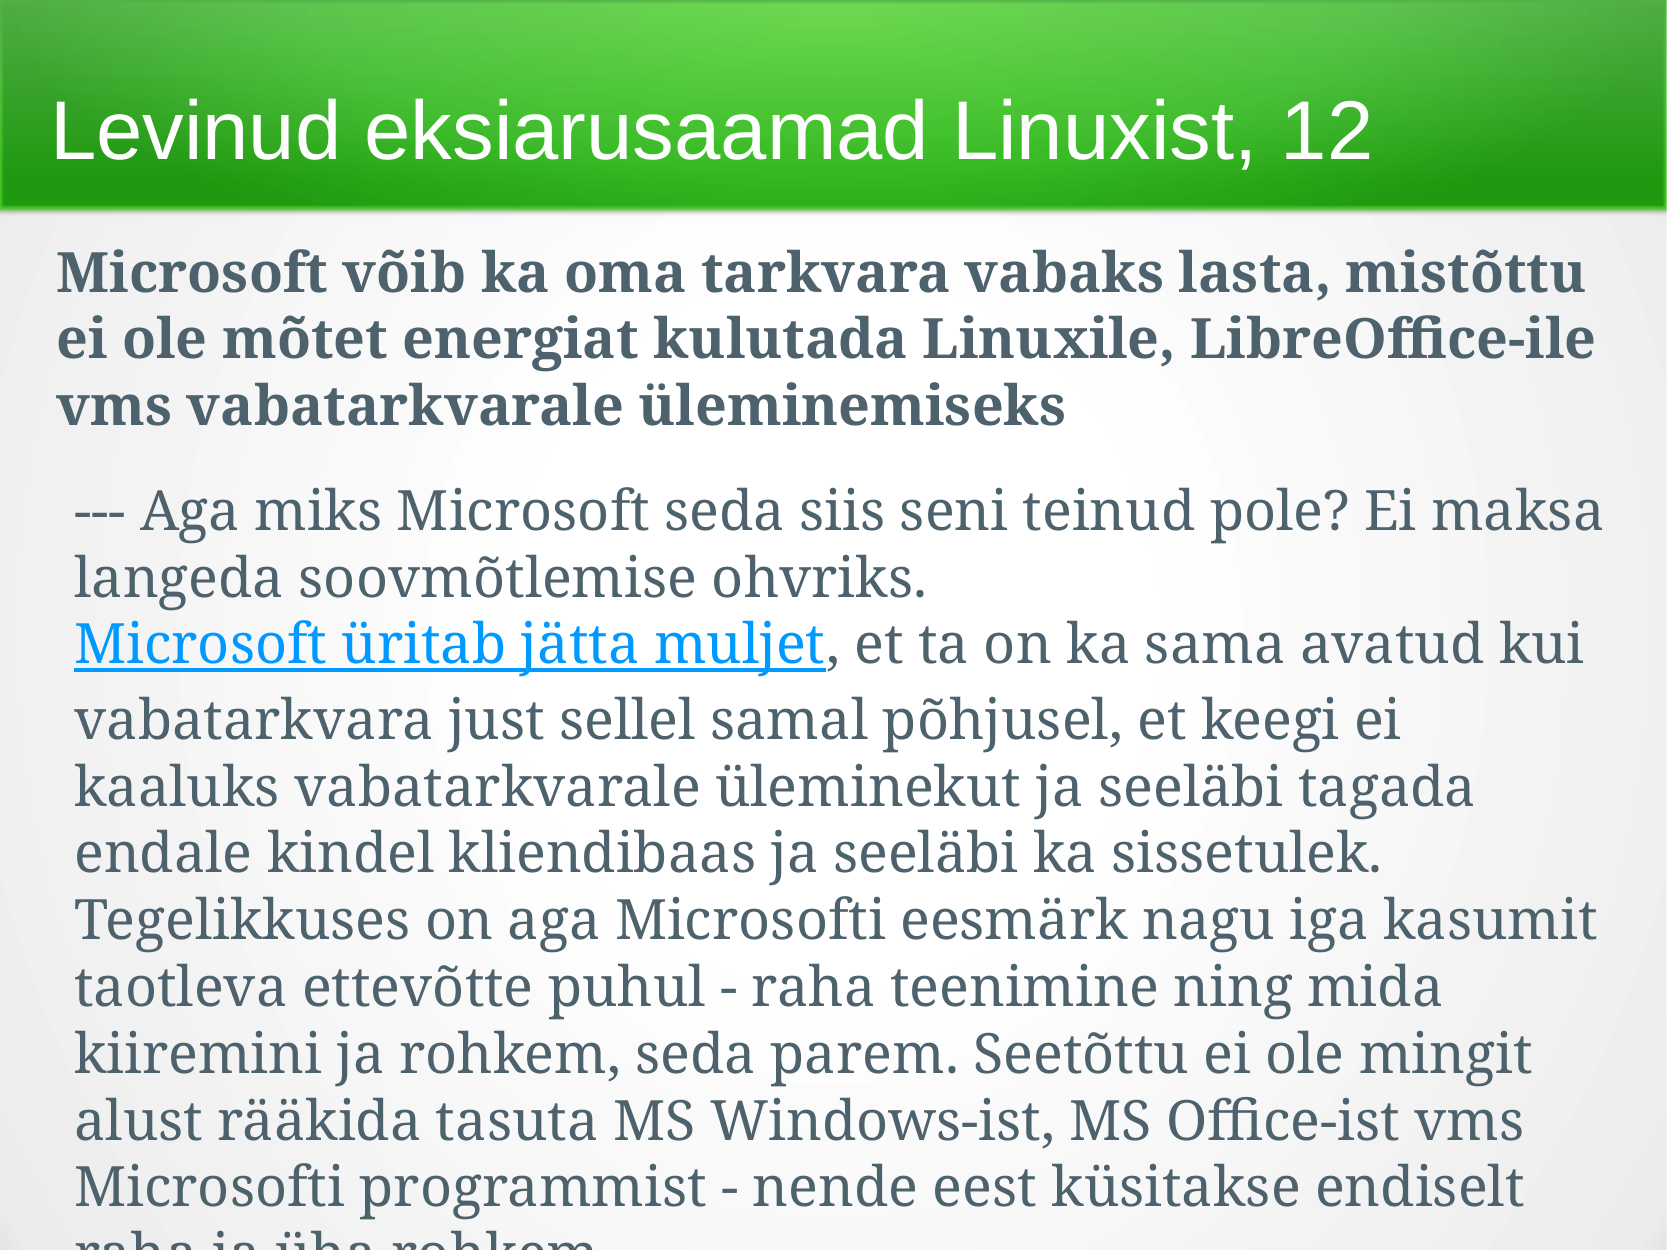

# Levinud eksiarusaamad Linuxist, 12
Microsoft võib ka oma tarkvara vabaks lasta, mistõttu ei ole mõtet energiat kulutada Linuxile, LibreOffice-ile vms vabatarkvarale üleminemiseks
--- Aga miks Microsoft seda siis seni teinud pole? Ei maksa langeda soovmõtlemise ohvriks. Microsoft üritab jätta muljet, et ta on ka sama avatud kui vabatarkvara just sellel samal põhjusel, et keegi ei kaaluks vabatarkvarale üleminekut ja seeläbi tagada endale kindel kliendibaas ja seeläbi ka sissetulek. Tegelikkuses on aga Microsofti eesmärk nagu iga kasumit taotleva ettevõtte puhul - raha teenimine ning mida kiiremini ja rohkem, seda parem. Seetõttu ei ole mingit alust rääkida tasuta MS Windows-ist, MS Office-ist vms Microsofti programmist - nende eest küsitakse endiselt raha ja üha rohkem...